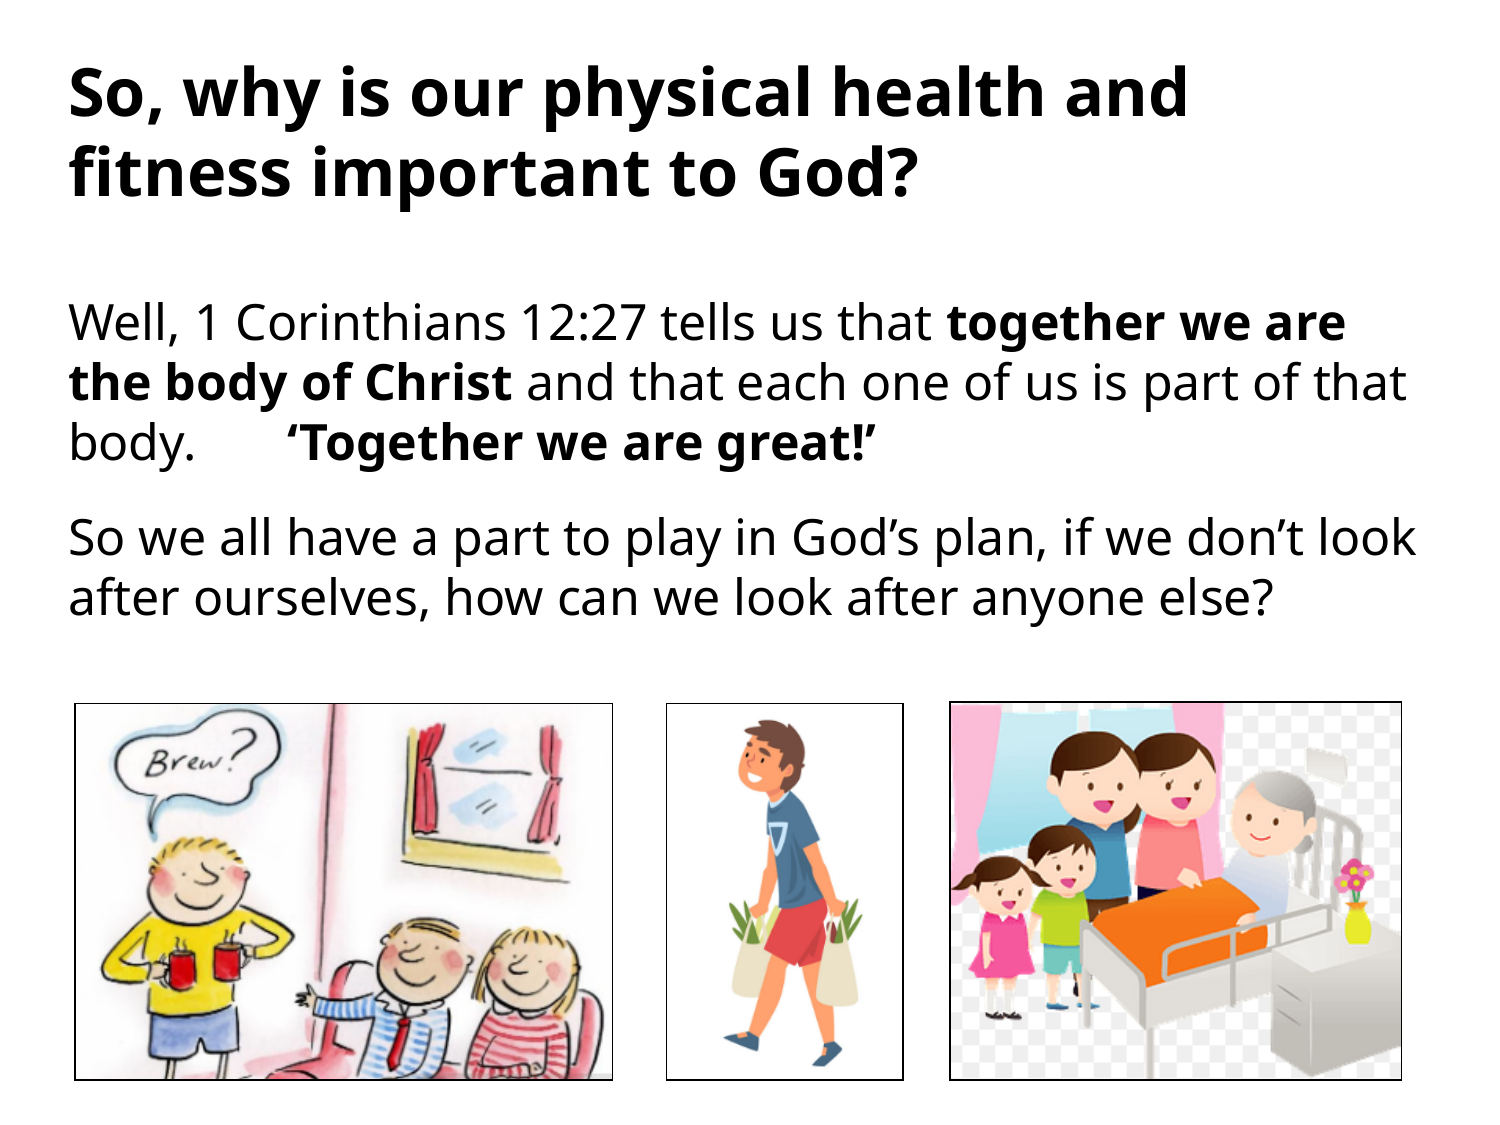

So, why is our physical health and fitness important to God?
Well, 1 Corinthians 12:27 tells us that together we are the body of Christ and that each one of us is part of that body. ‘Together we are great!’
So we all have a part to play in God’s plan, if we don’t look after ourselves, how can we look after anyone else?